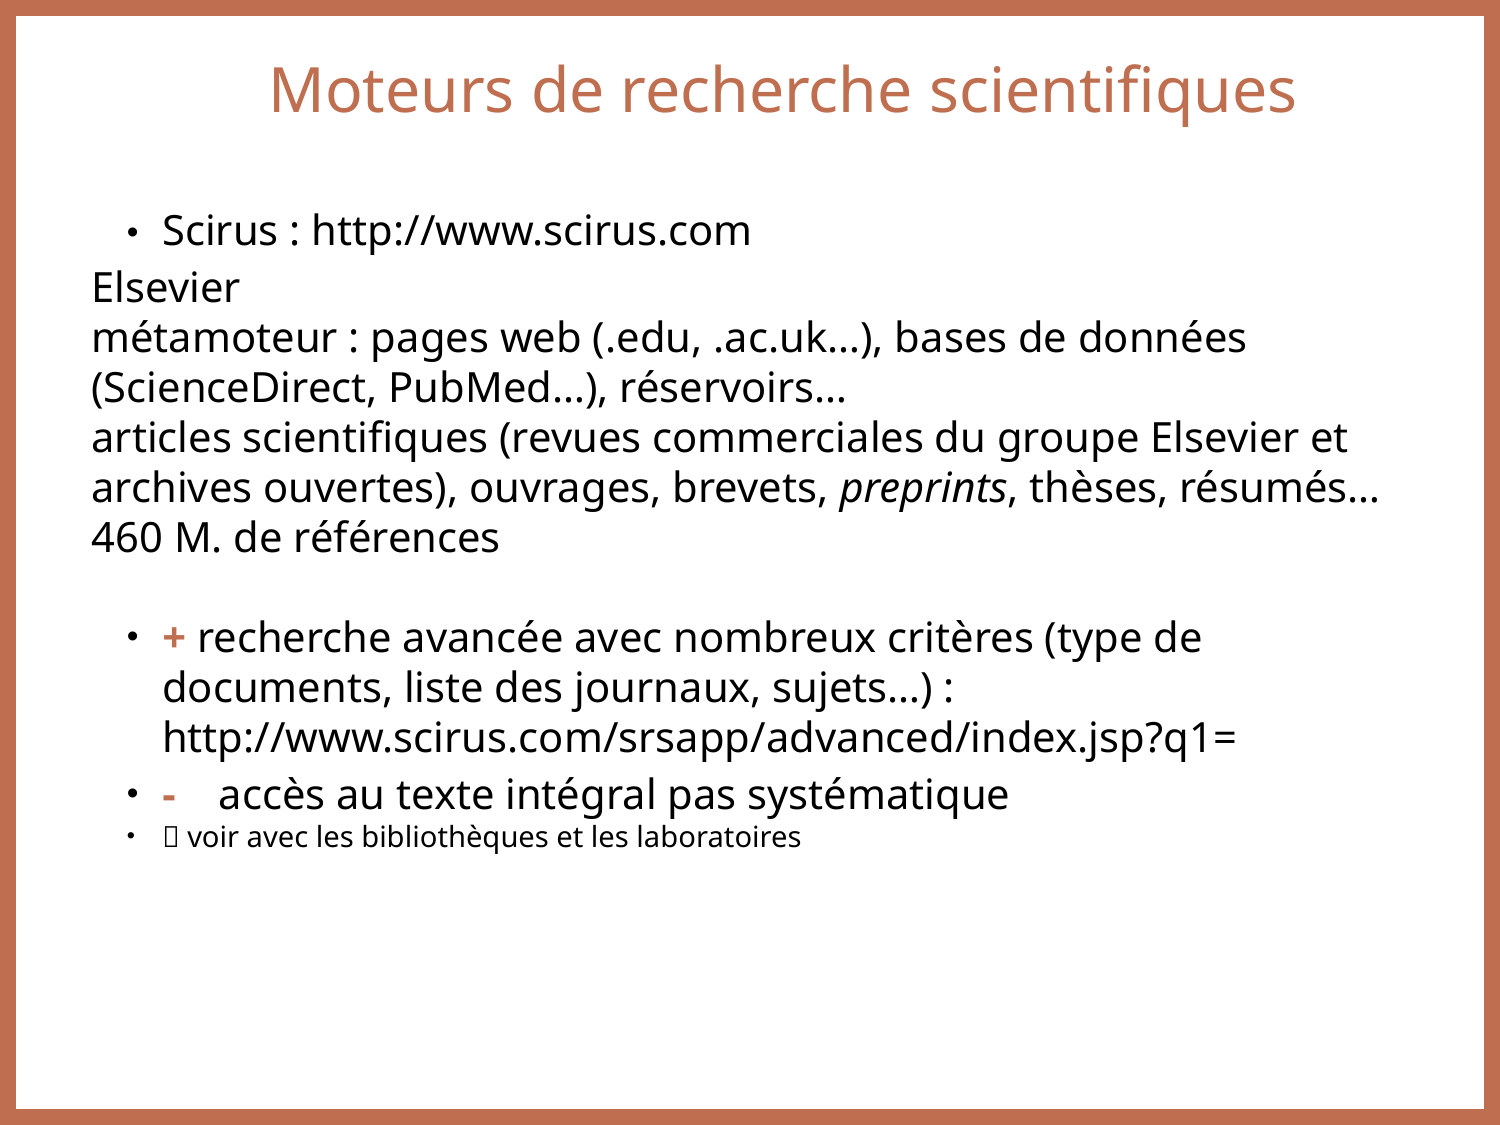

Moteurs de recherche scientifiques
Scirus : http://www.scirus.com
Elsevier
métamoteur : pages web (.edu, .ac.uk…), bases de données (ScienceDirect, PubMed…), réservoirs…
articles scientifiques (revues commerciales du groupe Elsevier et archives ouvertes), ouvrages, brevets, preprints, thèses, résumés…
460 M. de références
+ recherche avancée avec nombreux critères (type de documents, liste des journaux, sujets…) : http://www.scirus.com/srsapp/advanced/index.jsp?q1=
- accès au texte intégral pas systématique
 voir avec les bibliothèques et les laboratoires